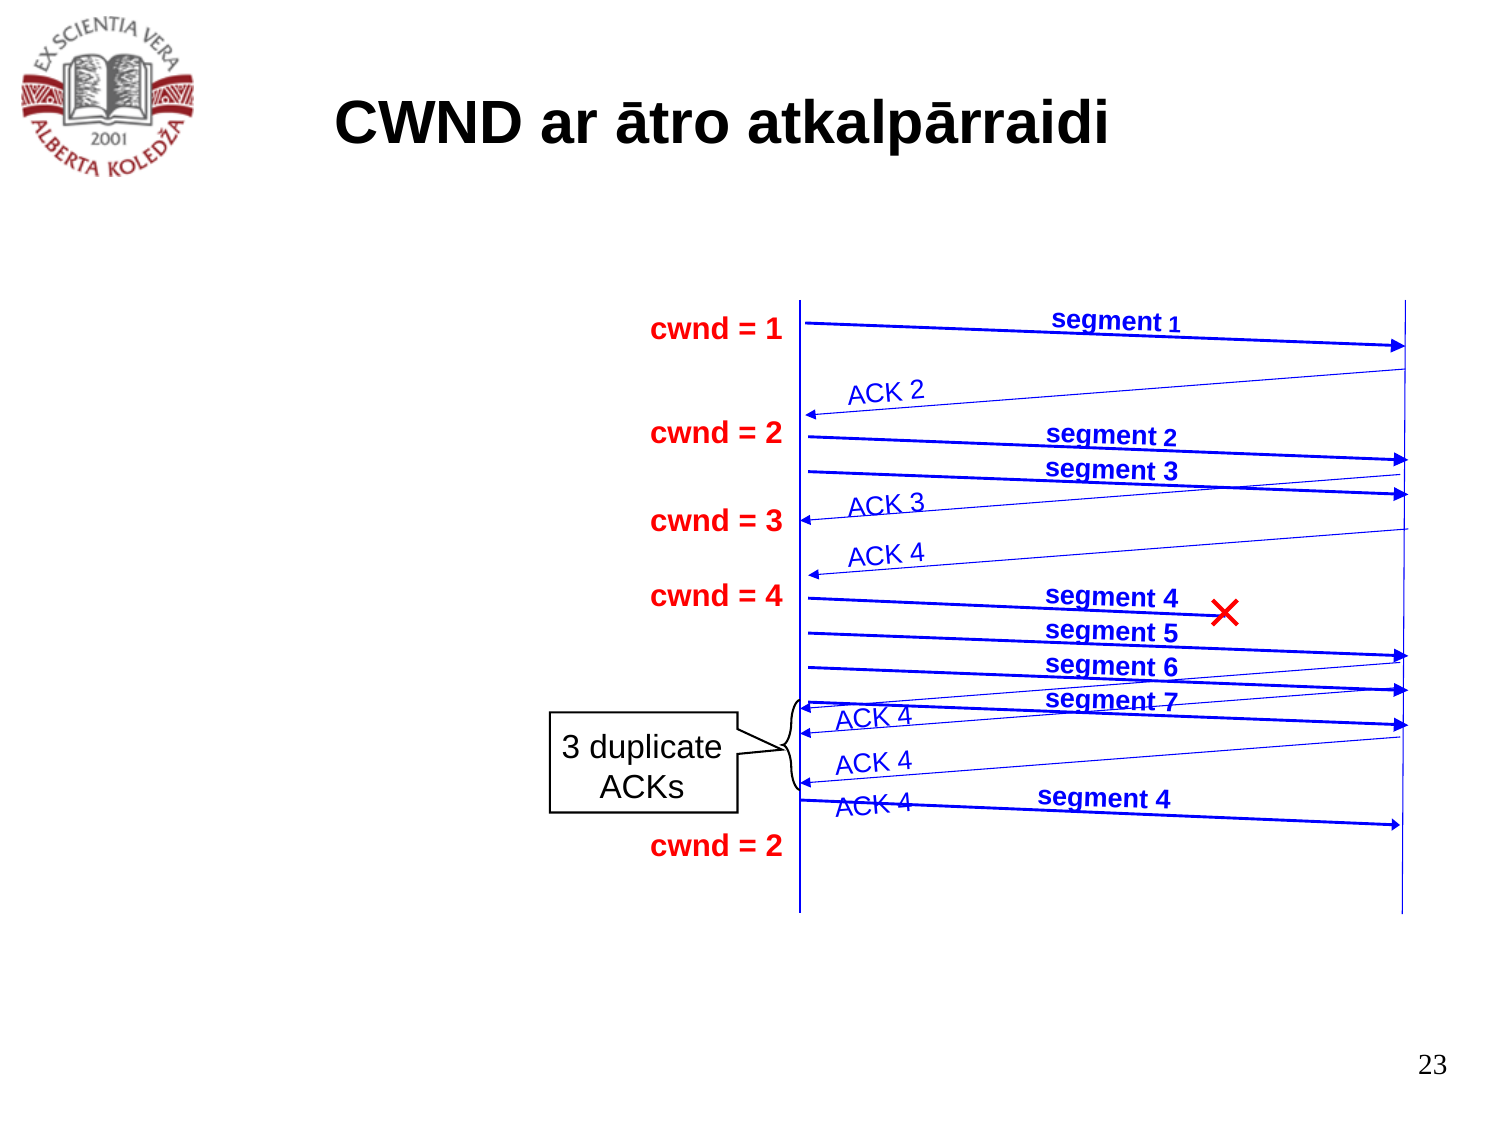

# CWND ar ātro atkalpārraidi
segment 1
cwnd = 1
ACK 2
cwnd = 2
segment 2
segment 3
cwnd = 3
ACK 3
ACK 4
cwnd = 4
segment 4
segment 5
segment 6
segment 7
ACK 4
3 duplicate
ACKs
cwnd = 2
ACK 4
ACK 4
segment 4